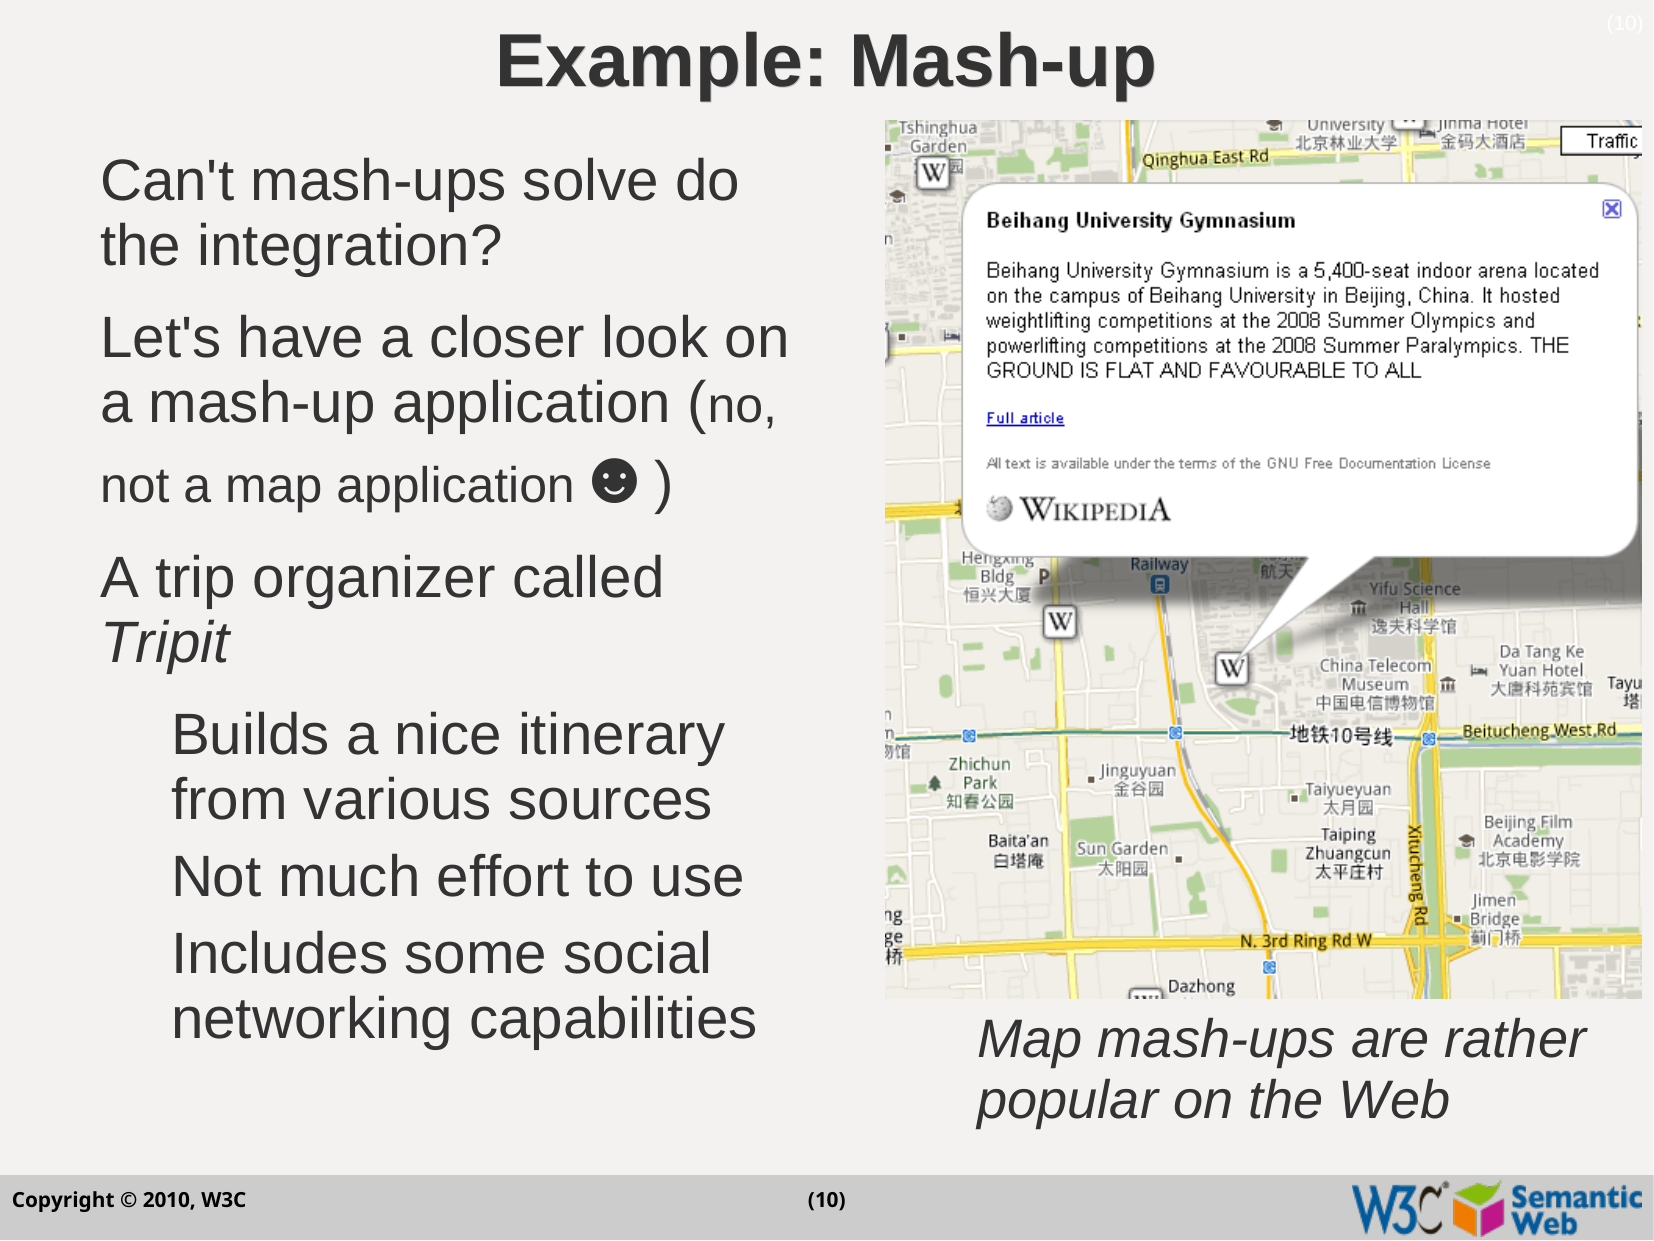

# Example: Mash-up
Can't mash-ups solve do the integration?
Let's have a closer look on a mash-up application (no, not a map application☻)
A trip organizer called Tripit
Builds a nice itinerary from various sources
Not much effort to use
Includes some social networking capabilities
Map mash-ups are rather popular on the Web